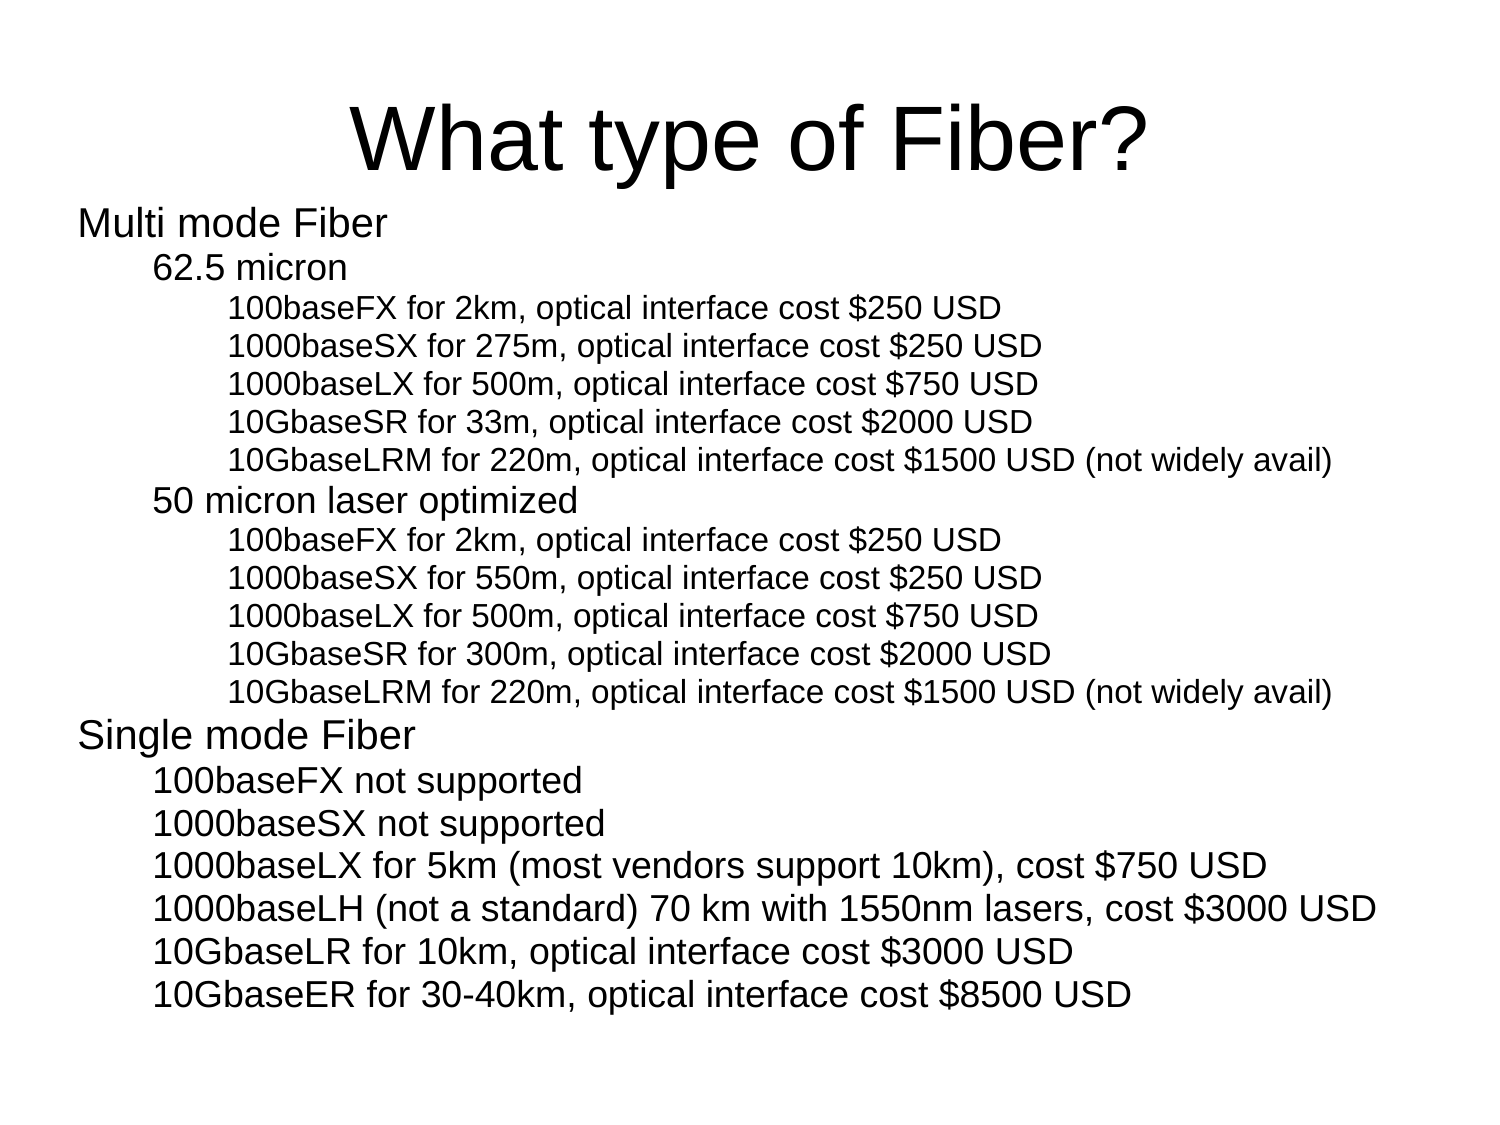

# What type of Fiber?
Multi mode Fiber
62.5 micron
100baseFX for 2km, optical interface cost $250 USD
1000baseSX for 275m, optical interface cost $250 USD
1000baseLX for 500m, optical interface cost $750 USD
10GbaseSR for 33m, optical interface cost $2000 USD
10GbaseLRM for 220m, optical interface cost $1500 USD (not widely avail)
50 micron laser optimized
100baseFX for 2km, optical interface cost $250 USD
1000baseSX for 550m, optical interface cost $250 USD
1000baseLX for 500m, optical interface cost $750 USD
10GbaseSR for 300m, optical interface cost $2000 USD
10GbaseLRM for 220m, optical interface cost $1500 USD (not widely avail)
Single mode Fiber
100baseFX not supported
1000baseSX not supported
1000baseLX for 5km (most vendors support 10km), cost $750 USD
1000baseLH (not a standard) 70 km with 1550nm lasers, cost $3000 USD
10GbaseLR for 10km, optical interface cost $3000 USD
10GbaseER for 30-40km, optical interface cost $8500 USD